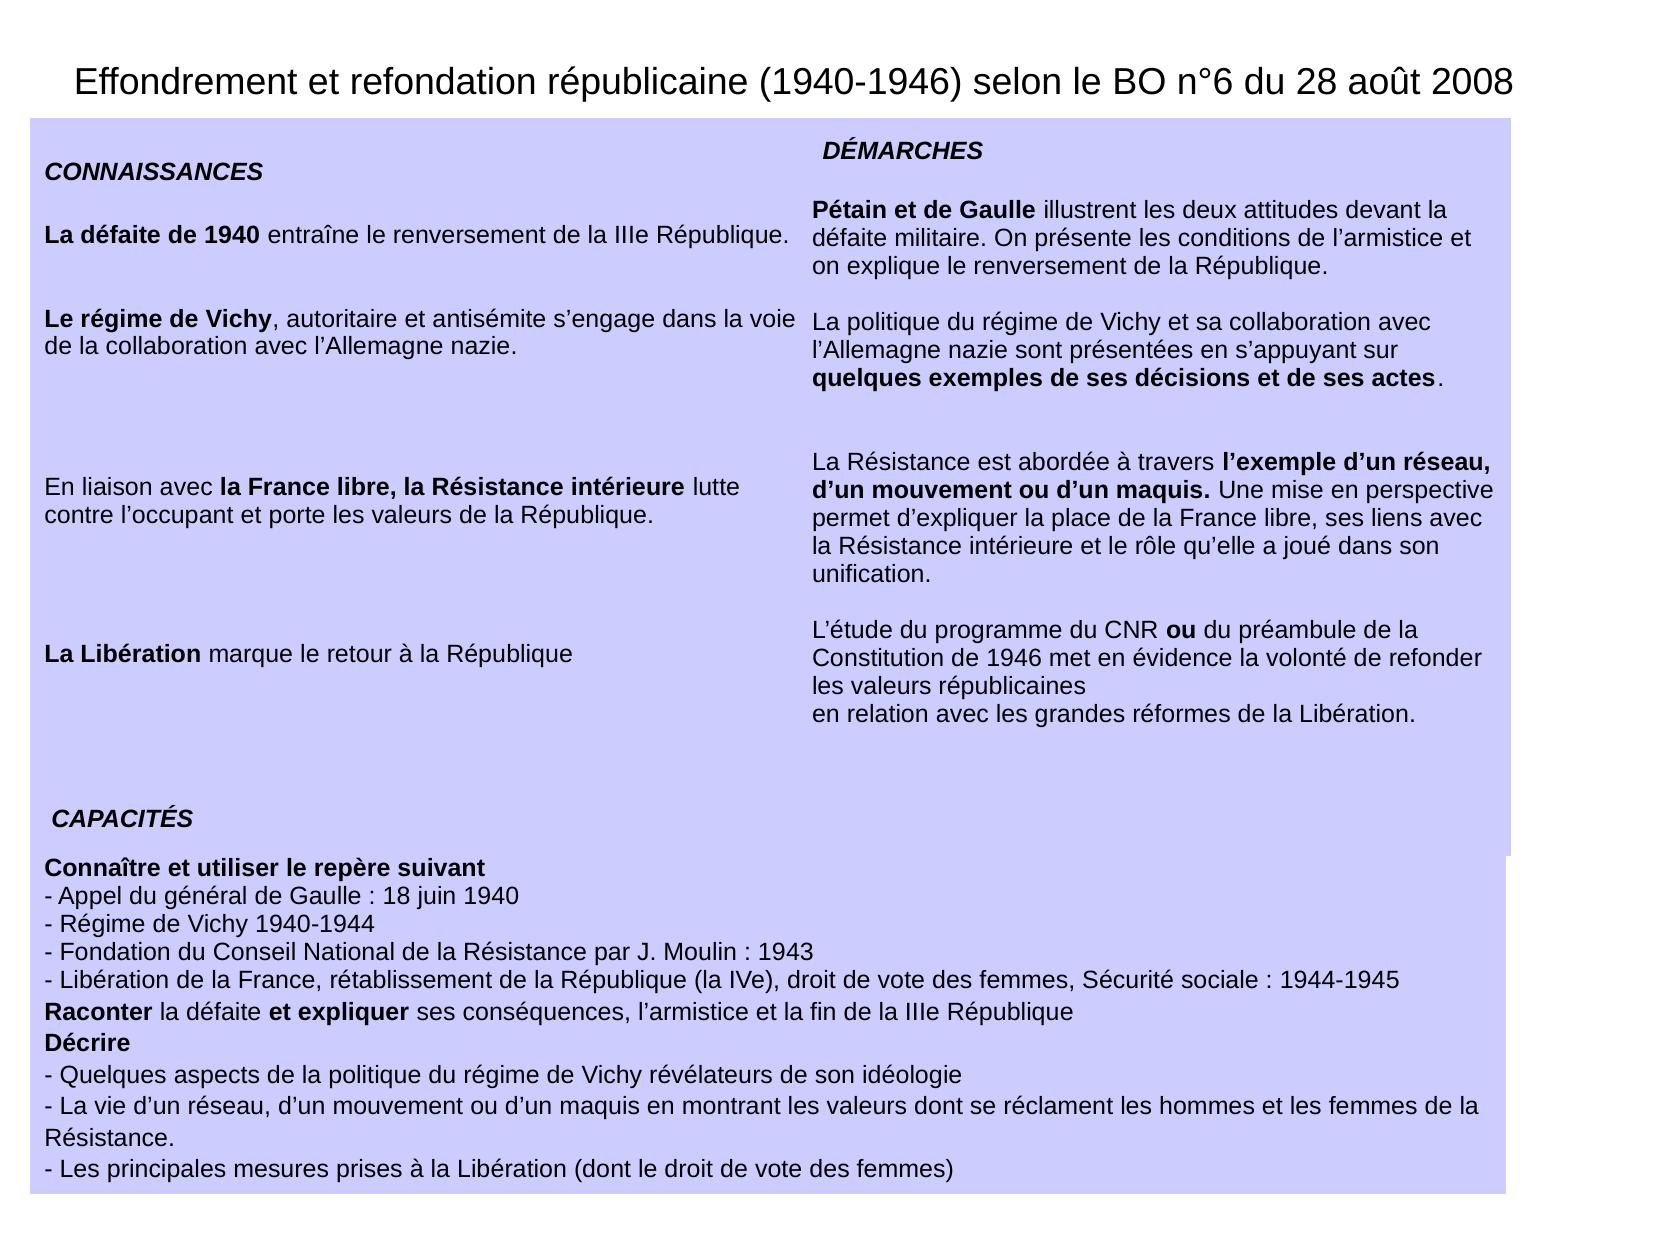

Effondrement et refondation républicaine (1940-1946) selon le BO n°6 du 28 août 2008
| CONNAISSANCES La défaite de 1940 entraîne le renversement de la IIIe République. Le régime de Vichy, autoritaire et antisémite s’engage dans la voie de la collaboration avec l’Allemagne nazie. En liaison avec la France libre, la Résistance intérieure lutte contre l’occupant et porte les valeurs de la République. La Libération marque le retour à la République |
| --- |
| DÉMARCHES Pétain et de Gaulle illustrent les deux attitudes devant la défaite militaire. On présente les conditions de l’armistice et on explique le renversement de la République. La politique du régime de Vichy et sa collaboration avec l’Allemagne nazie sont présentées en s’appuyant sur quelques exemples de ses décisions et de ses actes. La Résistance est abordée à travers l’exemple d’un réseau, d’un mouvement ou d’un maquis. Une mise en perspective permet d’expliquer la place de la France libre, ses liens avec la Résistance intérieure et le rôle qu’elle a joué dans son unification. L’étude du programme du CNR ou du préambule de la Constitution de 1946 met en évidence la volonté de refonder les valeurs républicaines en relation avec les grandes réformes de la Libération. |
| --- |
| CAPACITÉS Connaître et utiliser le repère suivant - Appel du général de Gaulle : 18 juin 1940 - Régime de Vichy 1940-1944 - Fondation du Conseil National de la Résistance par J. Moulin : 1943 - Libération de la France, rétablissement de la République (la IVe), droit de vote des femmes, Sécurité sociale : 1944-1945 Raconter la défaite et expliquer ses conséquences, l’armistice et la fin de la IIIe République Décrire - Quelques aspects de la politique du régime de Vichy révélateurs de son idéologie - La vie d’un réseau, d’un mouvement ou d’un maquis en montrant les valeurs dont se réclament les hommes et les femmes de la Résistance. - Les principales mesures prises à la Libération (dont le droit de vote des femmes) |
| --- |